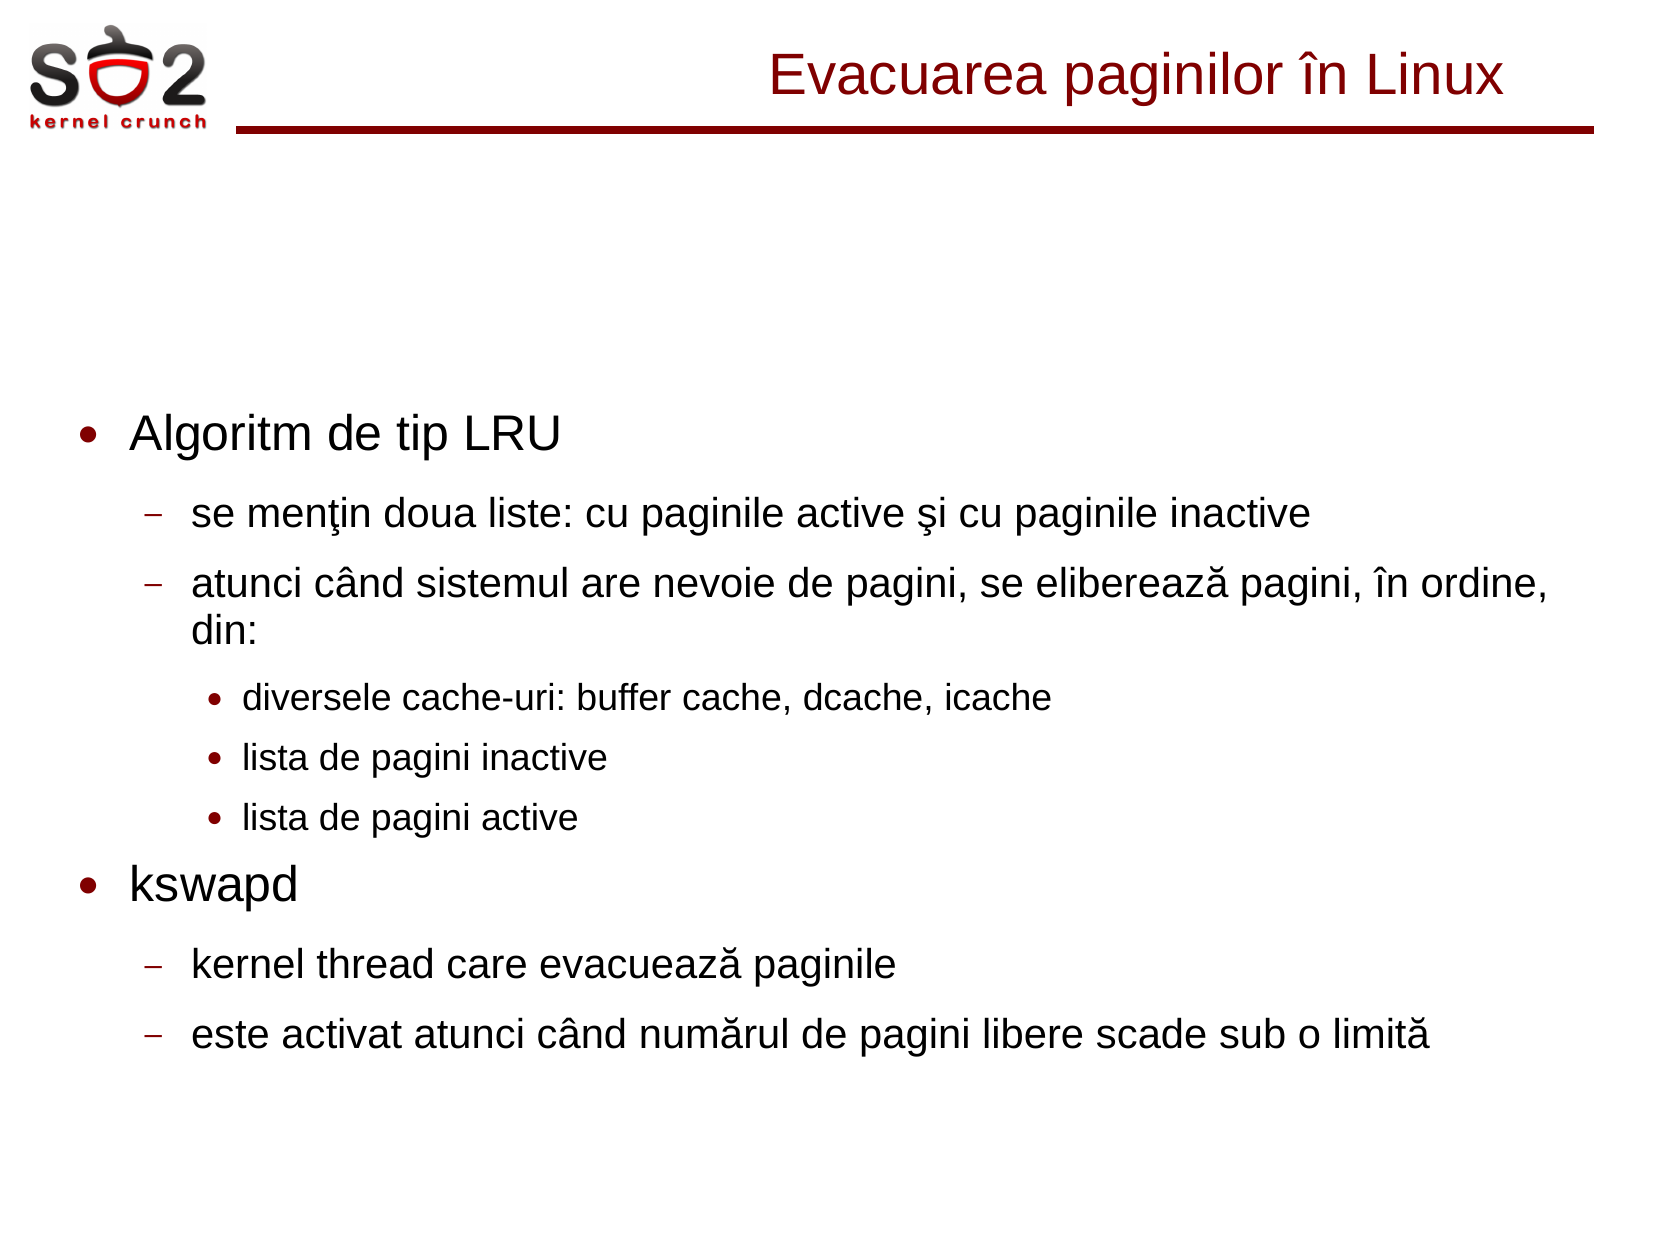

# Evacuarea paginilor în Linux
Algoritm de tip LRU
se menţin doua liste: cu paginile active şi cu paginile inactive
atunci când sistemul are nevoie de pagini, se eliberează pagini, în ordine, din:
diversele cache-uri: buffer cache, dcache, icache
lista de pagini inactive
lista de pagini active
kswapd
kernel thread care evacuează paginile
este activat atunci când numărul de pagini libere scade sub o limită